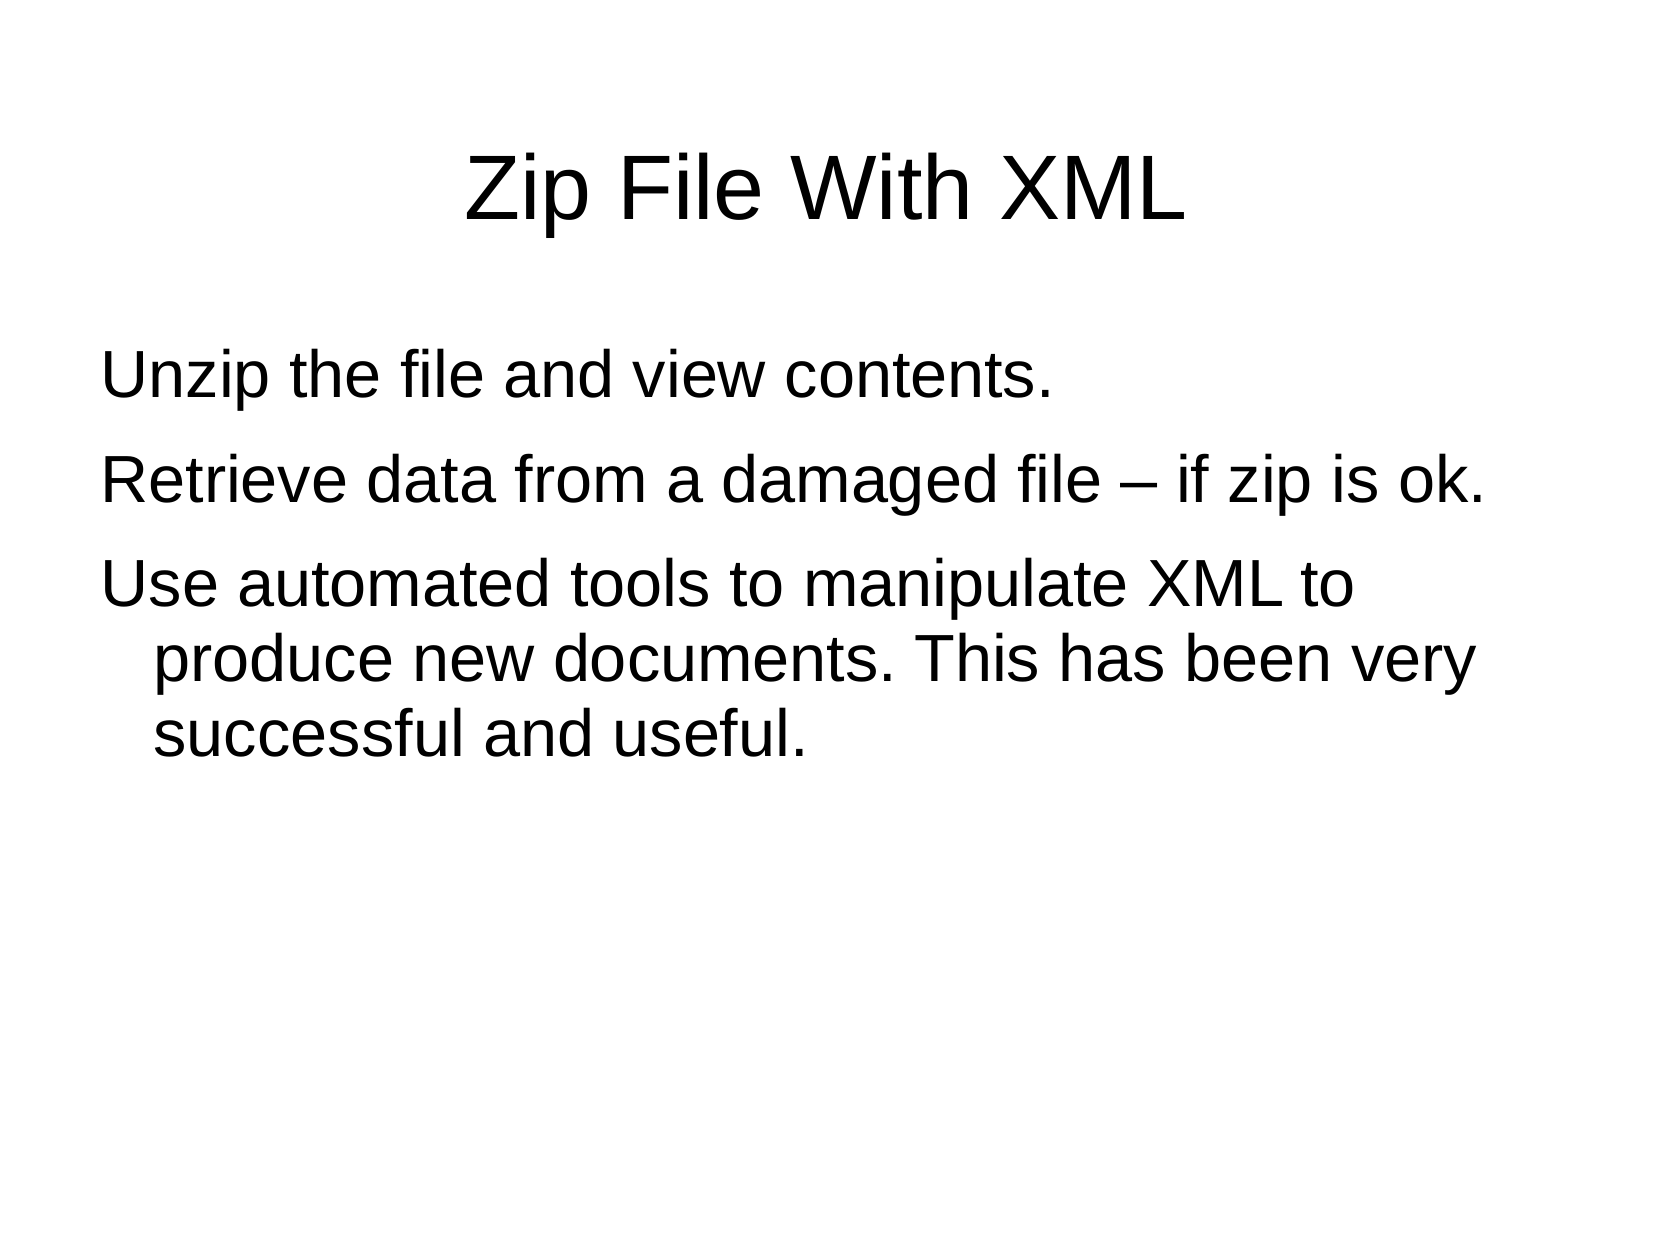

# Zip File With XML
Unzip the file and view contents.
Retrieve data from a damaged file – if zip is ok.
Use automated tools to manipulate XML to produce new documents. This has been very successful and useful.